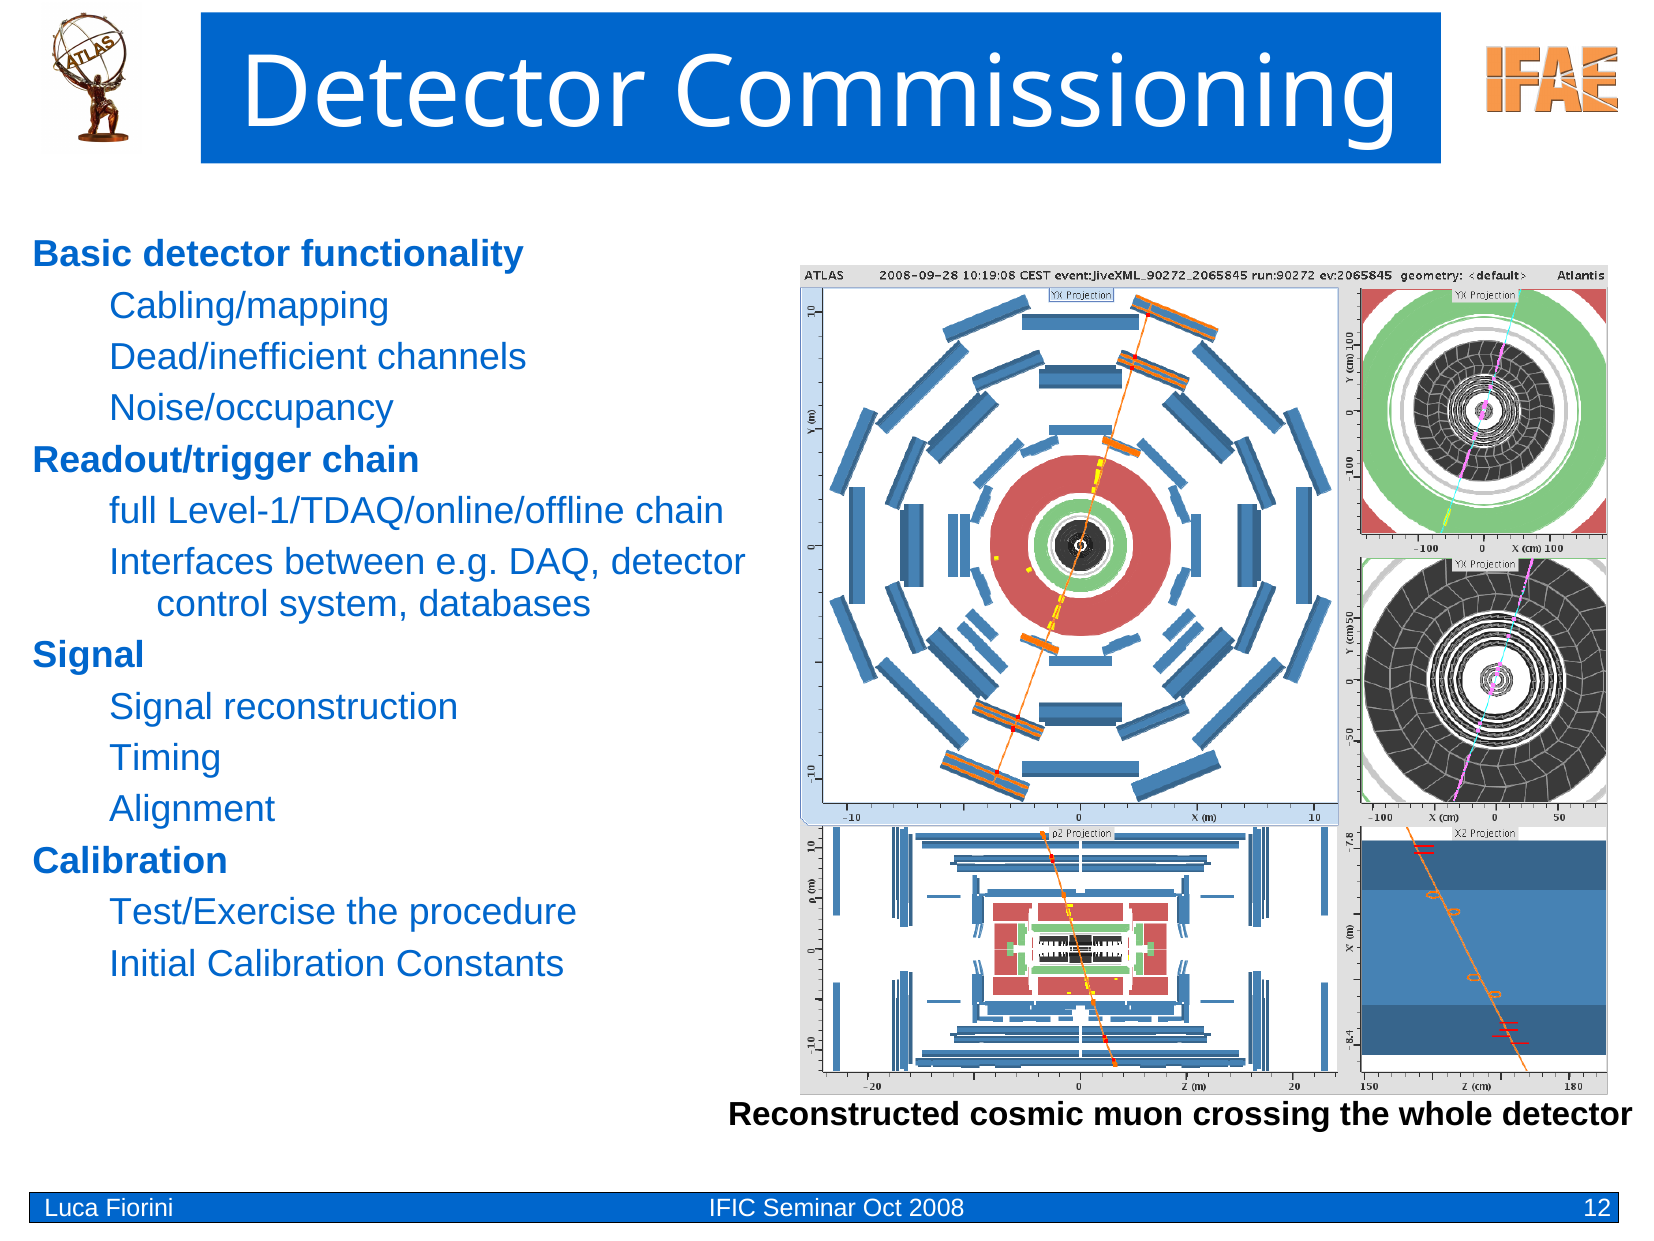

Detector Commissioning
# Basic detector functionality
Cabling/mapping
Dead/inefficient channels
Noise/occupancy
Readout/trigger chain
full Level-1/TDAQ/online/offline chain
Interfaces between e.g. DAQ, detector control system, databases
Signal
Signal reconstruction
Timing
Alignment
Calibration
Test/Exercise the procedure
Initial Calibration Constants
Reconstructed cosmic muon crossing the whole detector
Luca Fiorini								IFIC Seminar Oct 2008								 12